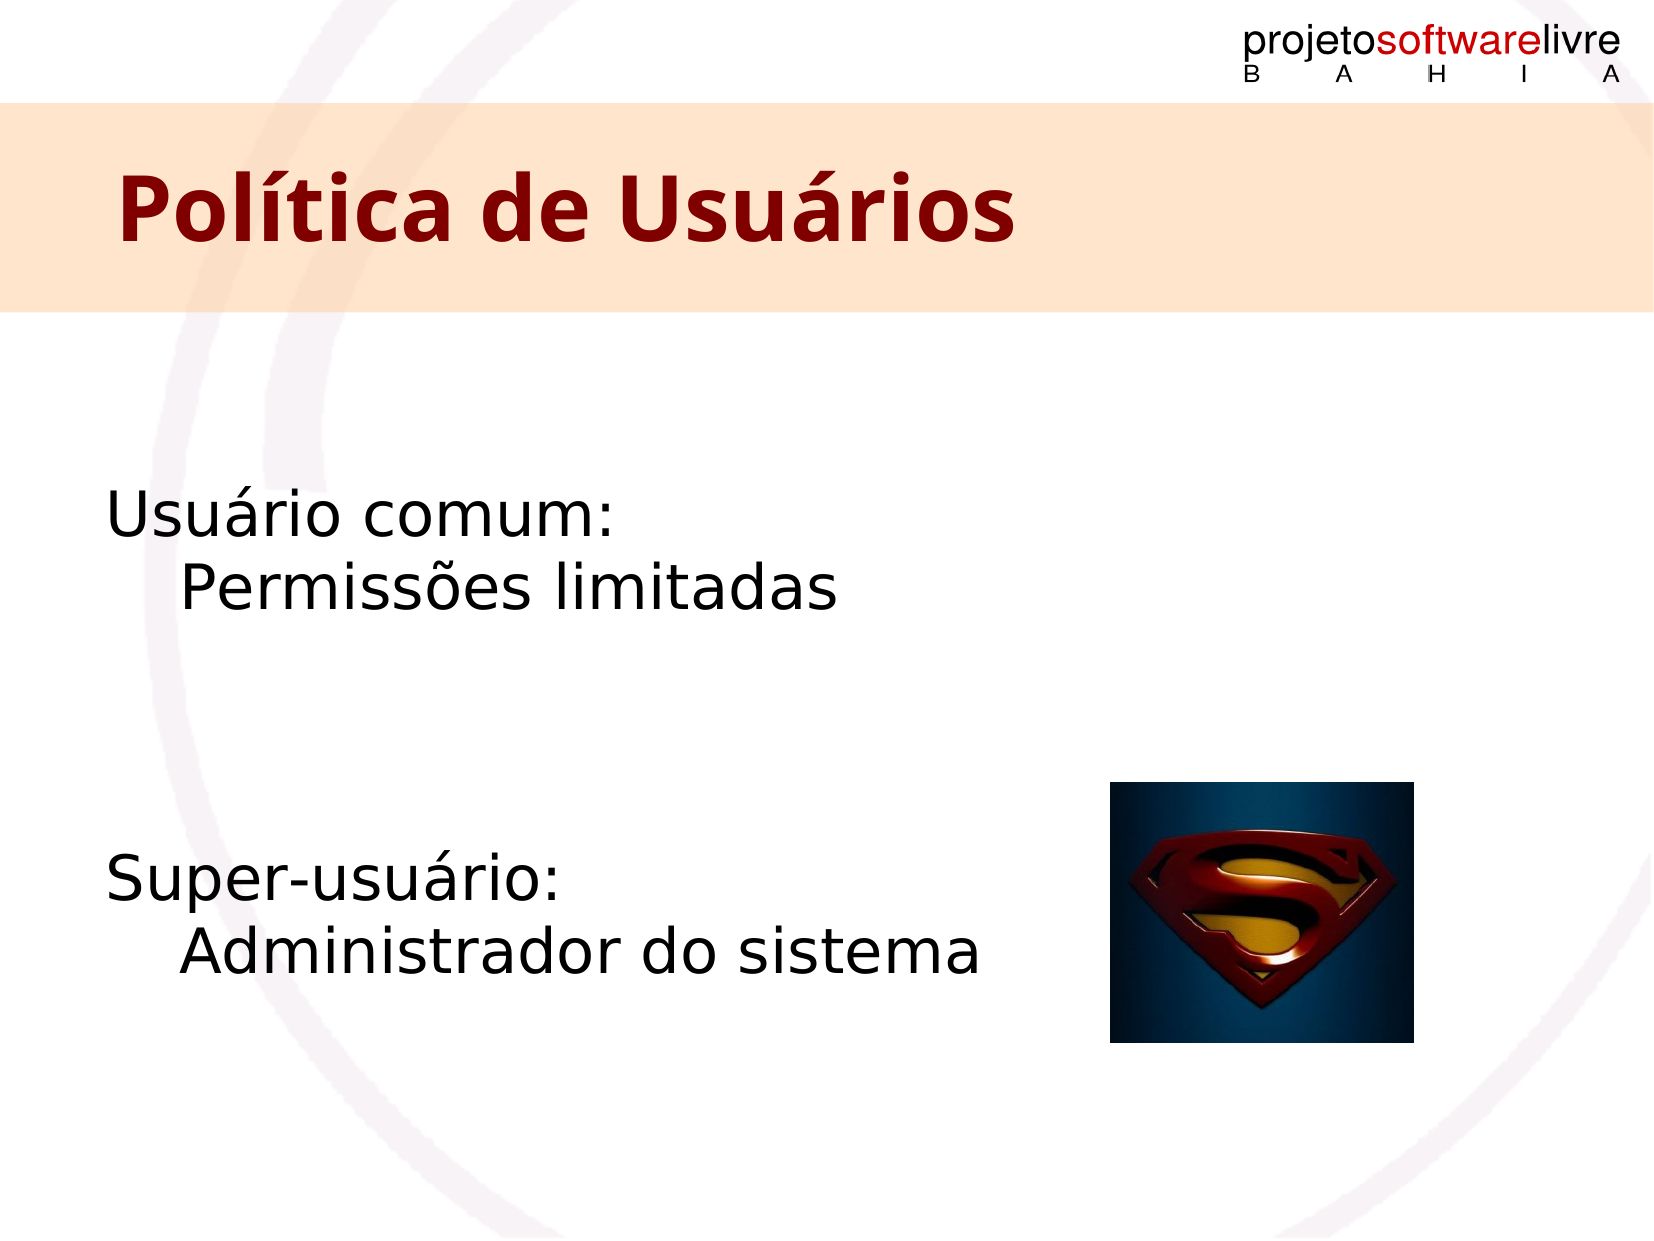

# Política de Usuários
Usuário comum:
	Permissões limitadas
Super-usuário:
	Administrador do sistema